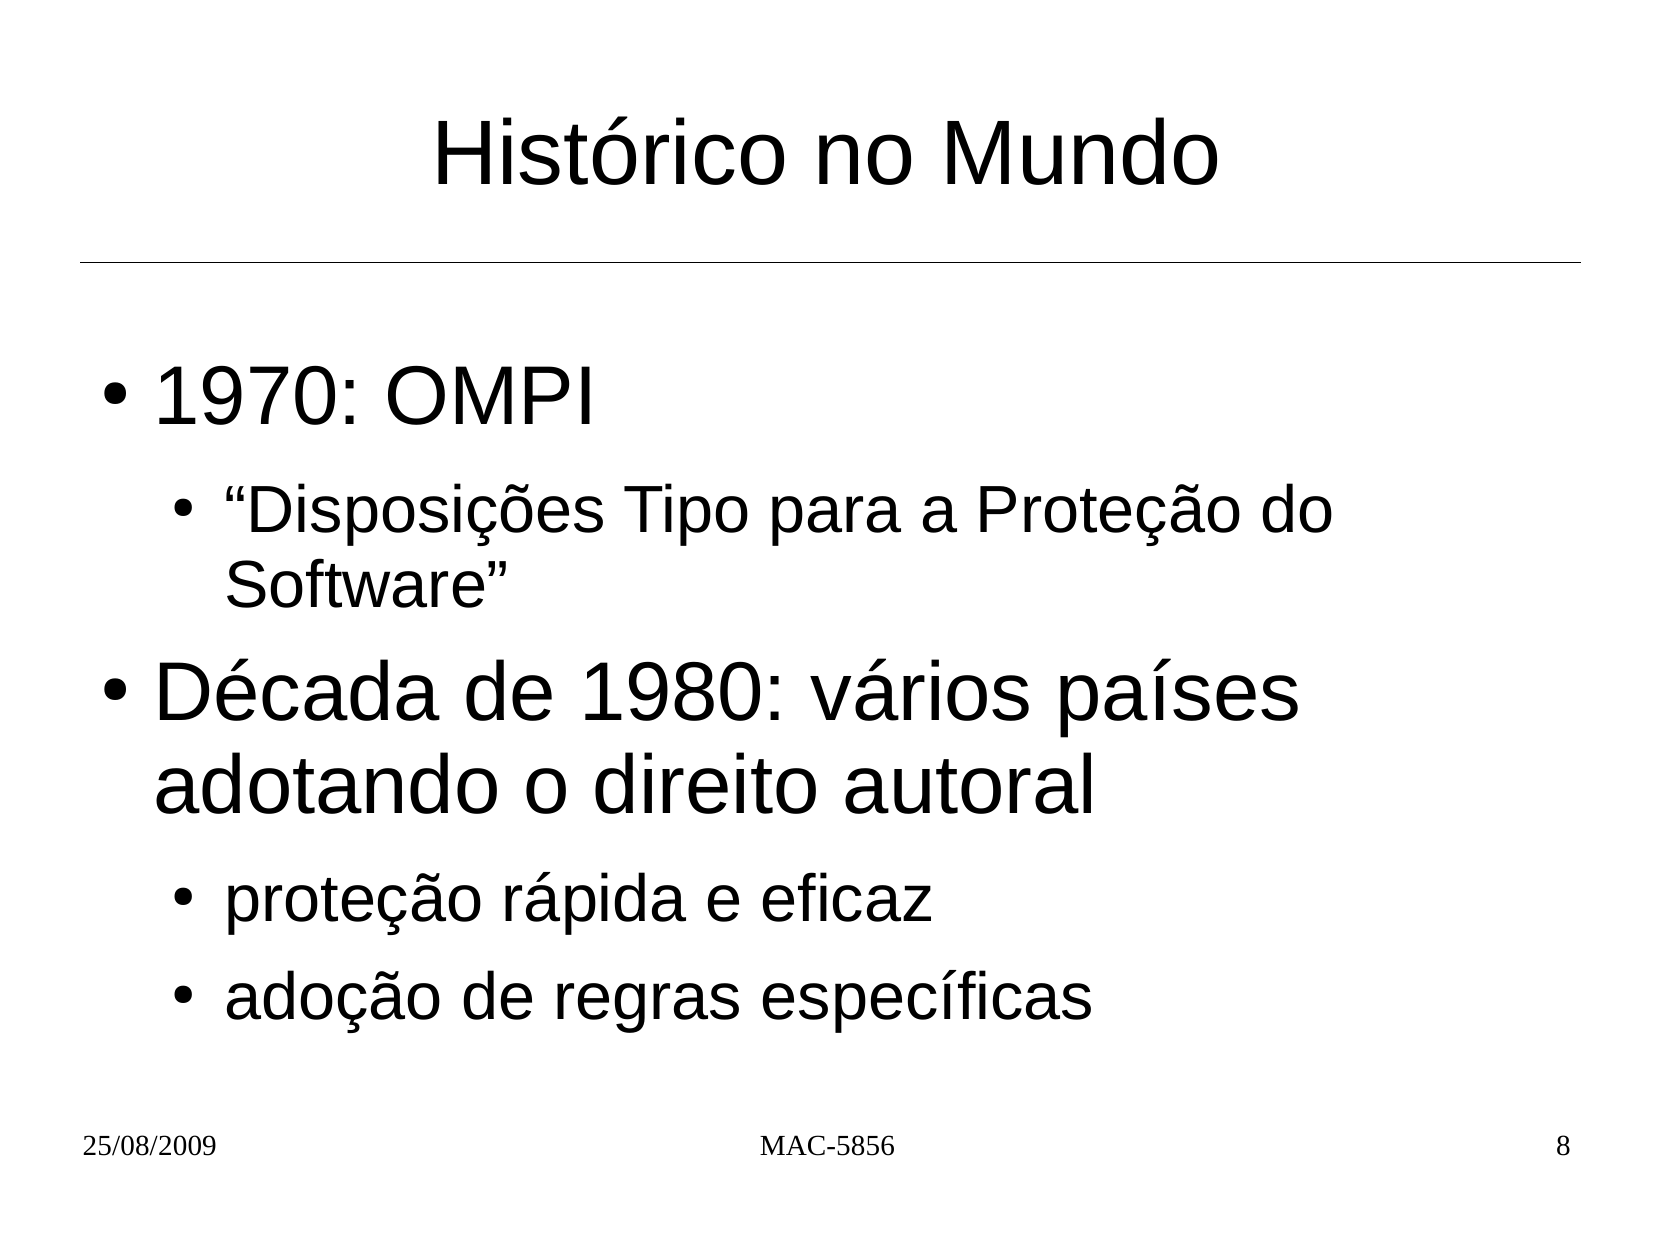

# Histórico no Mundo
1970: OMPI
“Disposições Tipo para a Proteção do Software”
Década de 1980: vários países adotando o direito autoral
proteção rápida e eficaz
adoção de regras específicas
25/08/2009
MAC-5856
8